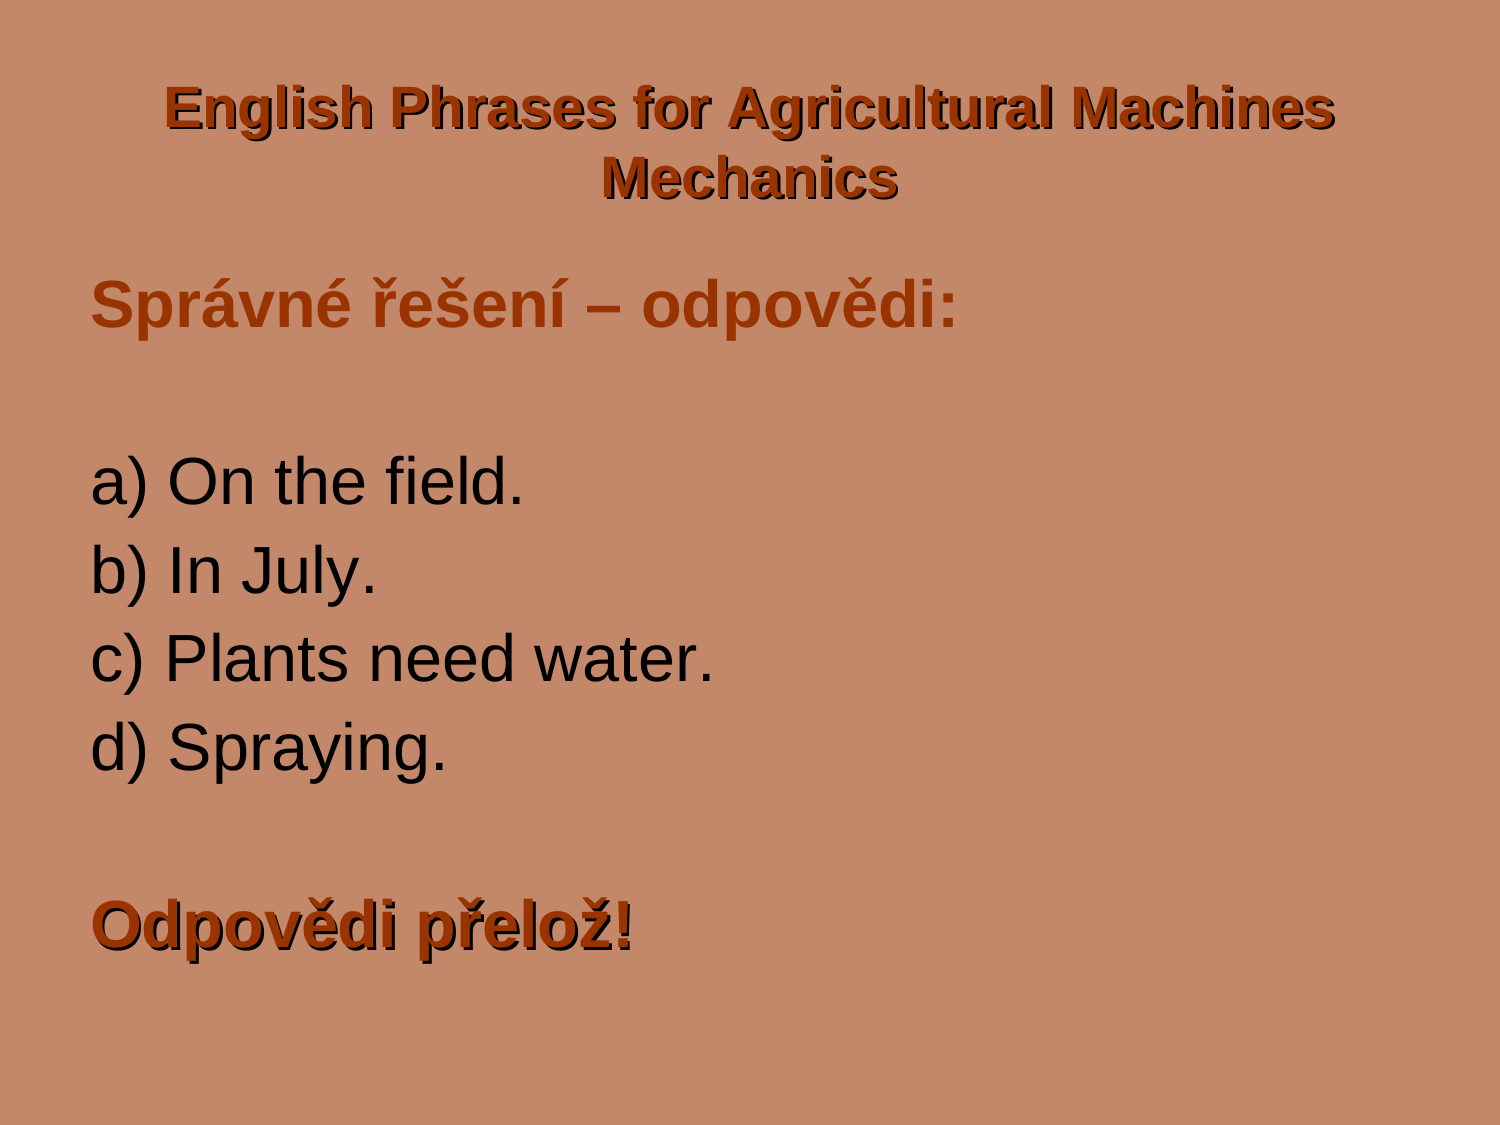

# English Phrases for Agricultural Machines Mechanics
Správné řešení – odpovědi:
 On the field.
 In July.
 Plants need water.
 Spraying.
Odpovědi přelož!